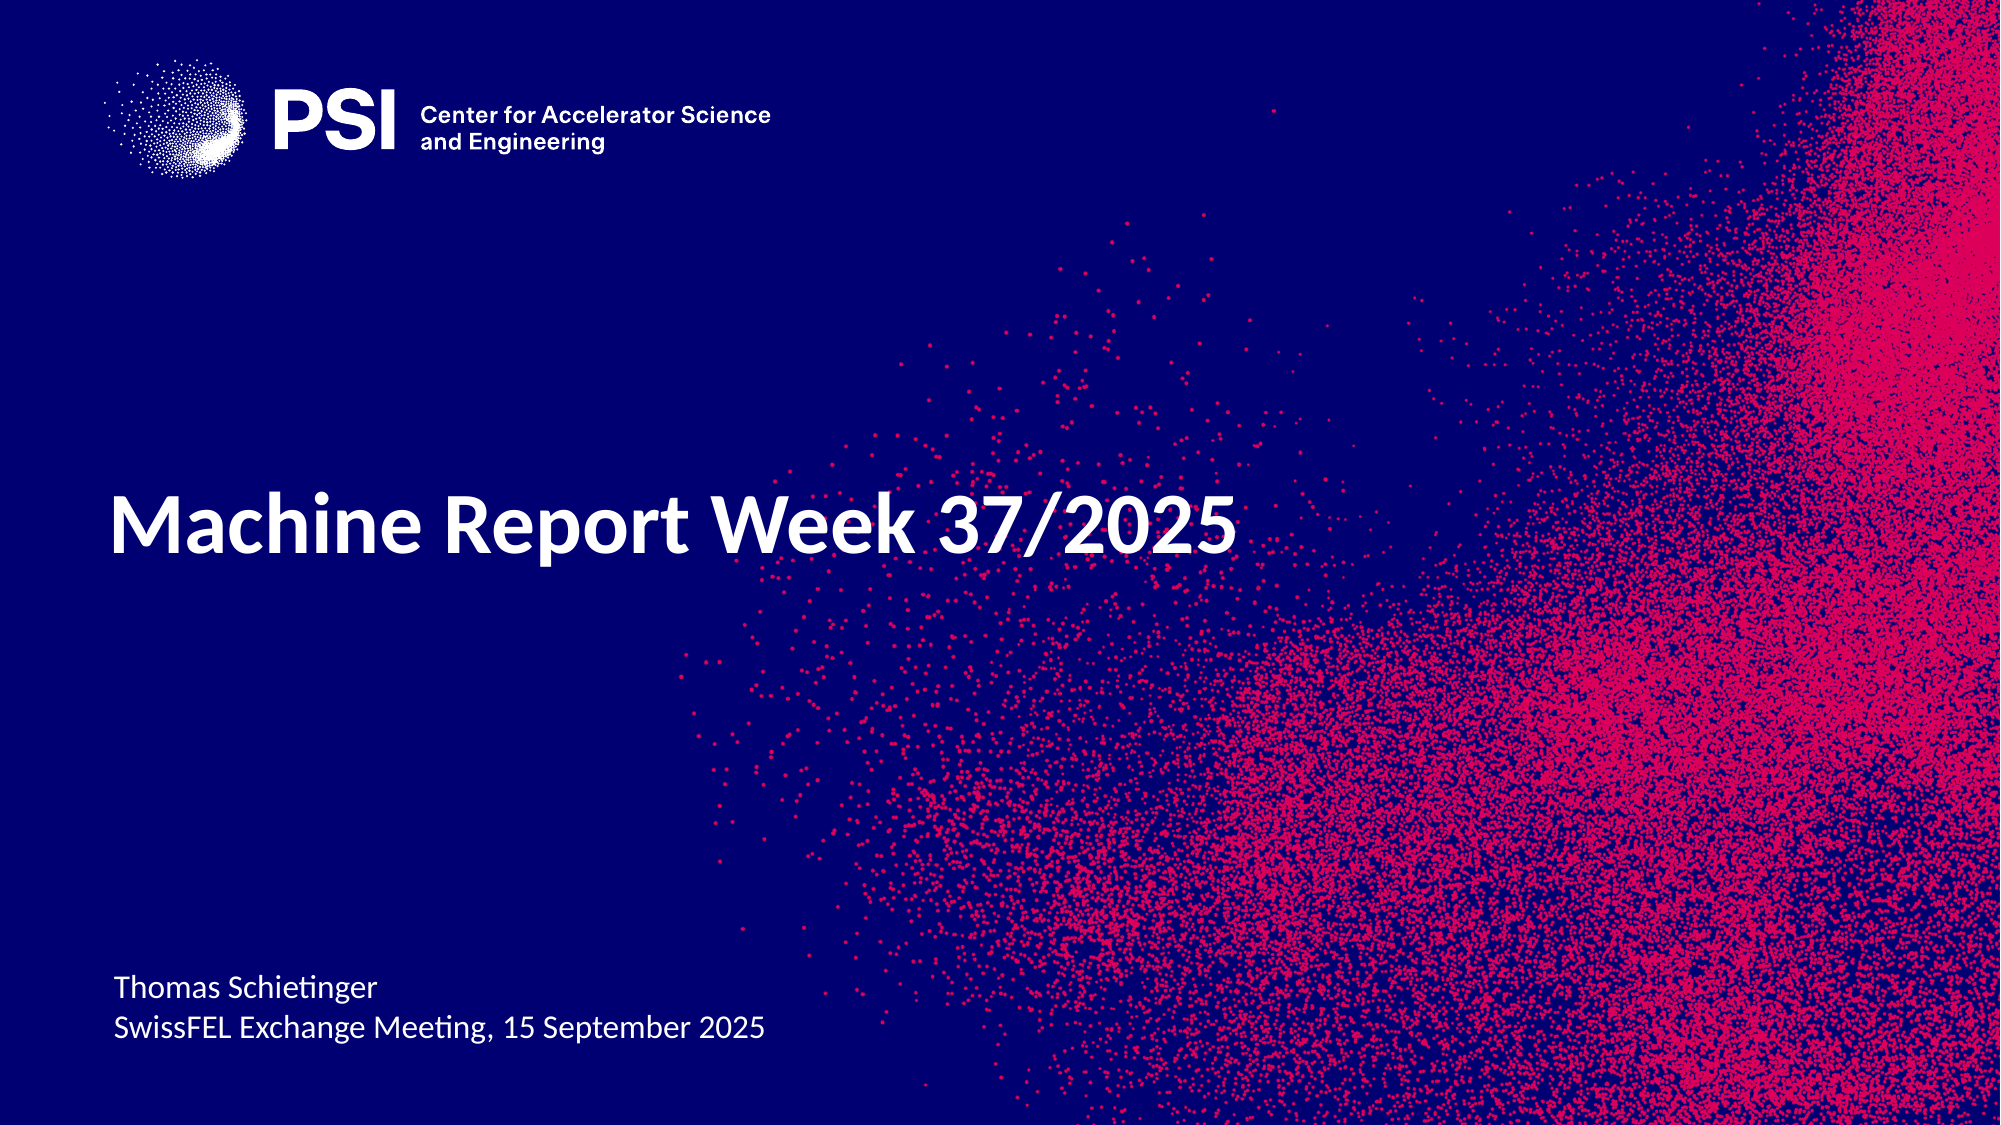

# Machine Report Week 37/2025
Thomas Schietinger
SwissFEL Exchange Meeting, 15 September 2025